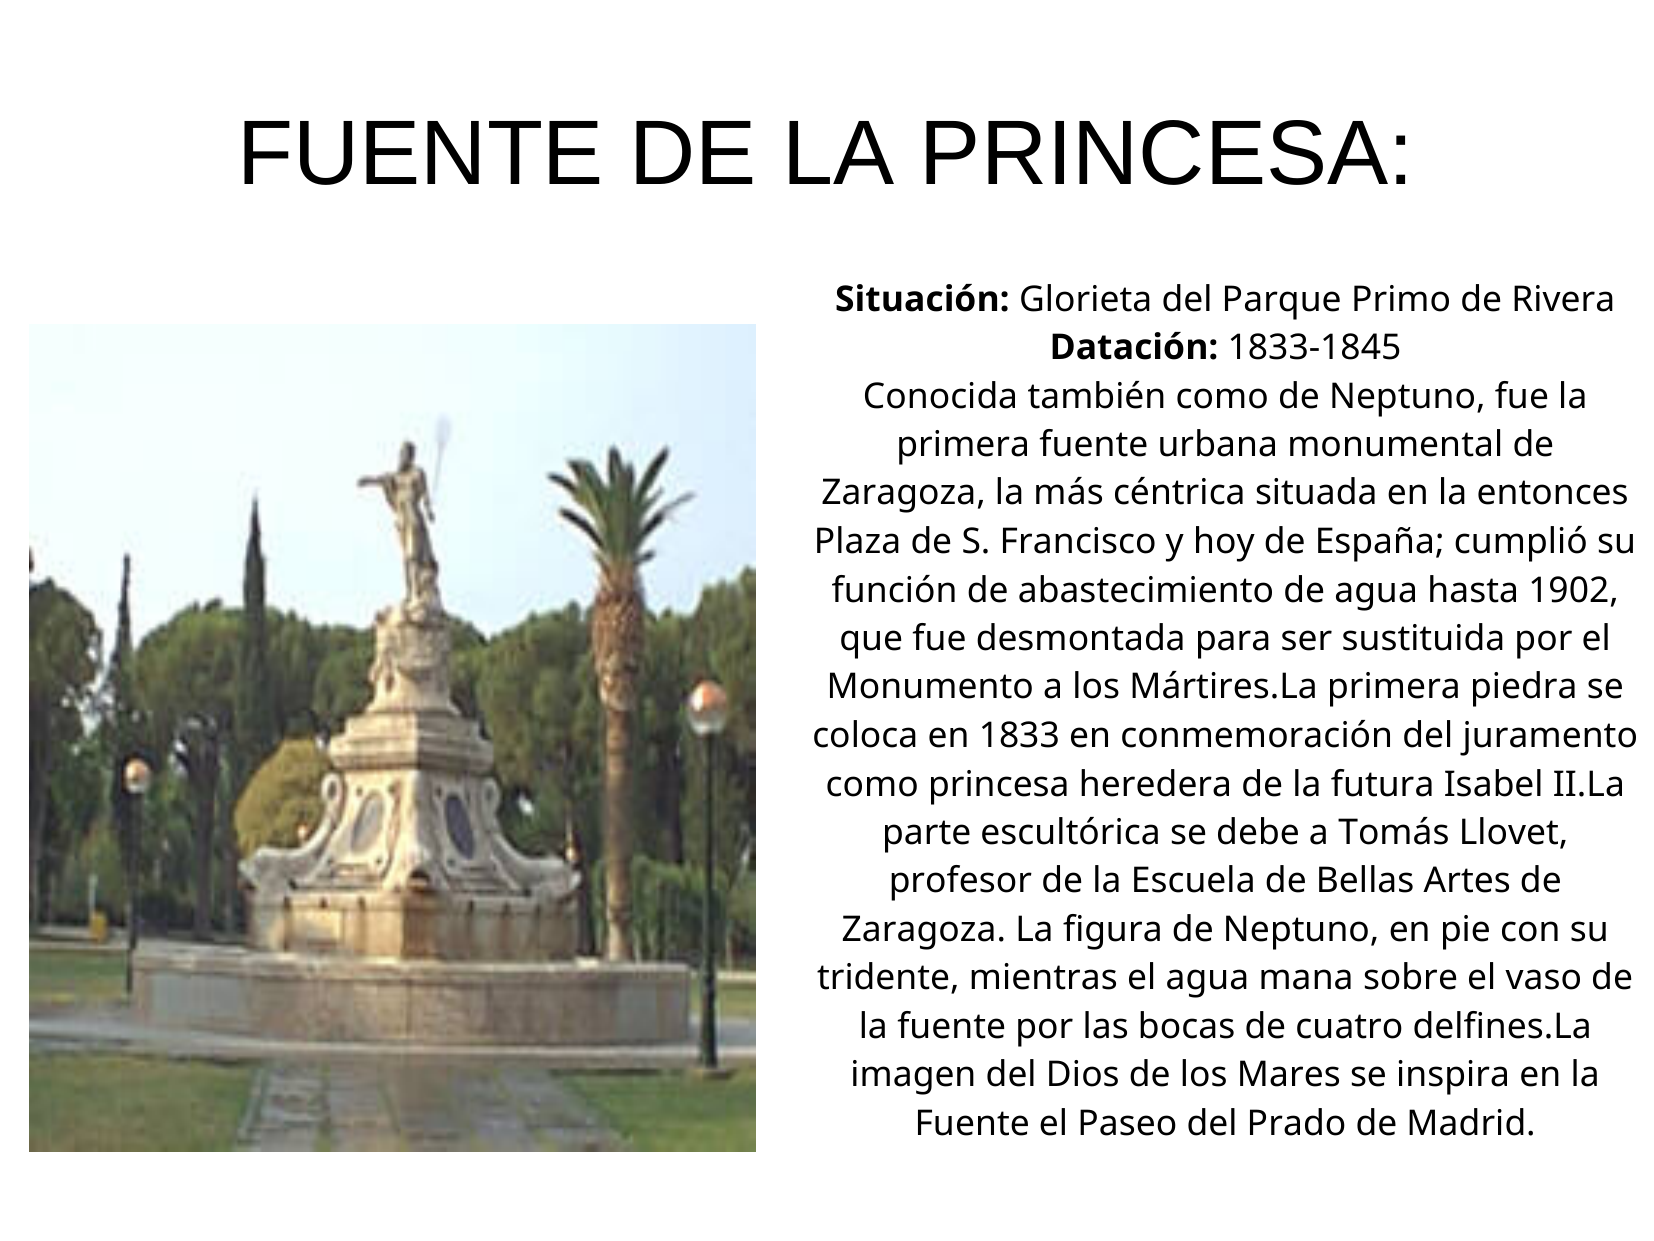

# FUENTE DE LA PRINCESA:
Situación: Glorieta del Parque Primo de Rivera
Datación: 1833-1845
Conocida también como de Neptuno, fue la primera fuente urbana monumental de Zaragoza, la más céntrica situada en la entonces Plaza de S. Francisco y hoy de España; cumplió su función de abastecimiento de agua hasta 1902, que fue desmontada para ser sustituida por el Monumento a los Mártires.La primera piedra se coloca en 1833 en conmemoración del juramento como princesa heredera de la futura Isabel II.La parte escultórica se debe a Tomás Llovet, profesor de la Escuela de Bellas Artes de Zaragoza. La figura de Neptuno, en pie con su tridente, mientras el agua mana sobre el vaso de la fuente por las bocas de cuatro delfines.La imagen del Dios de los Mares se inspira en la Fuente el Paseo del Prado de Madrid.